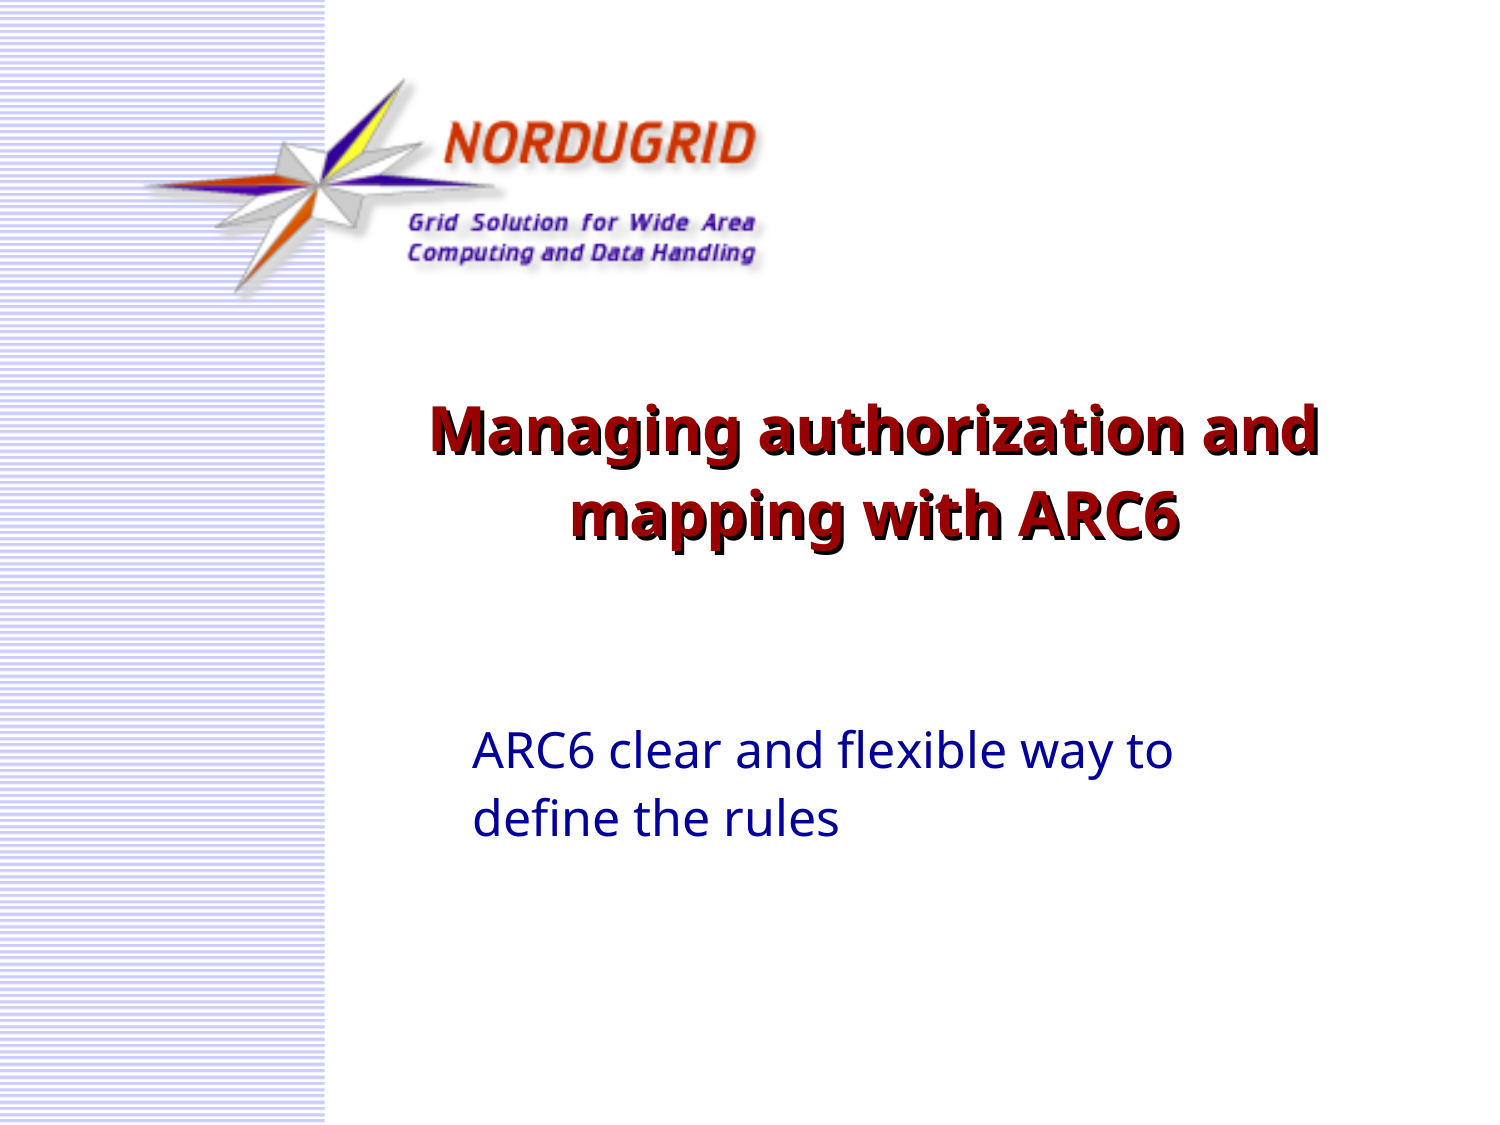

# Managing authorization and mapping with ARC6
ARC6 clear and flexible way to define the rules